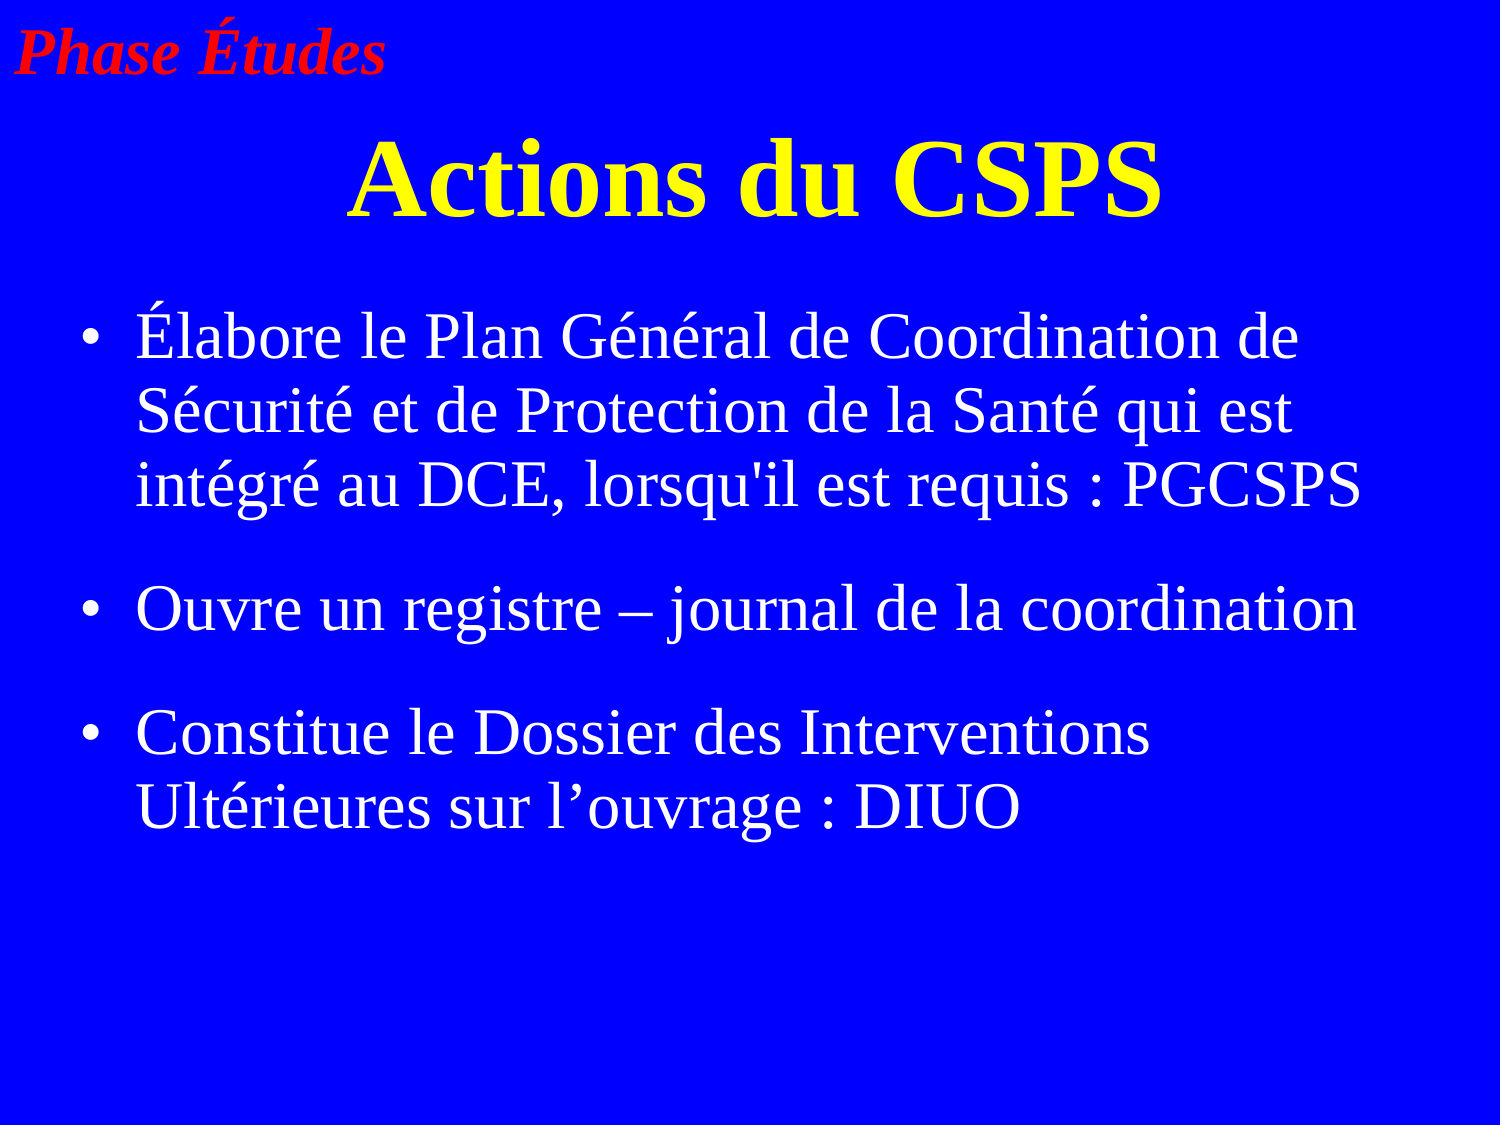

Phase Études
# Actions du CSPS
Élabore le Plan Général de Coordination de Sécurité et de Protection de la Santé qui est intégré au DCE, lorsqu'il est requis : PGCSPS
Ouvre un registre – journal de la coordination
Constitue le Dossier des Interventions Ultérieures sur l’ouvrage : DIUO